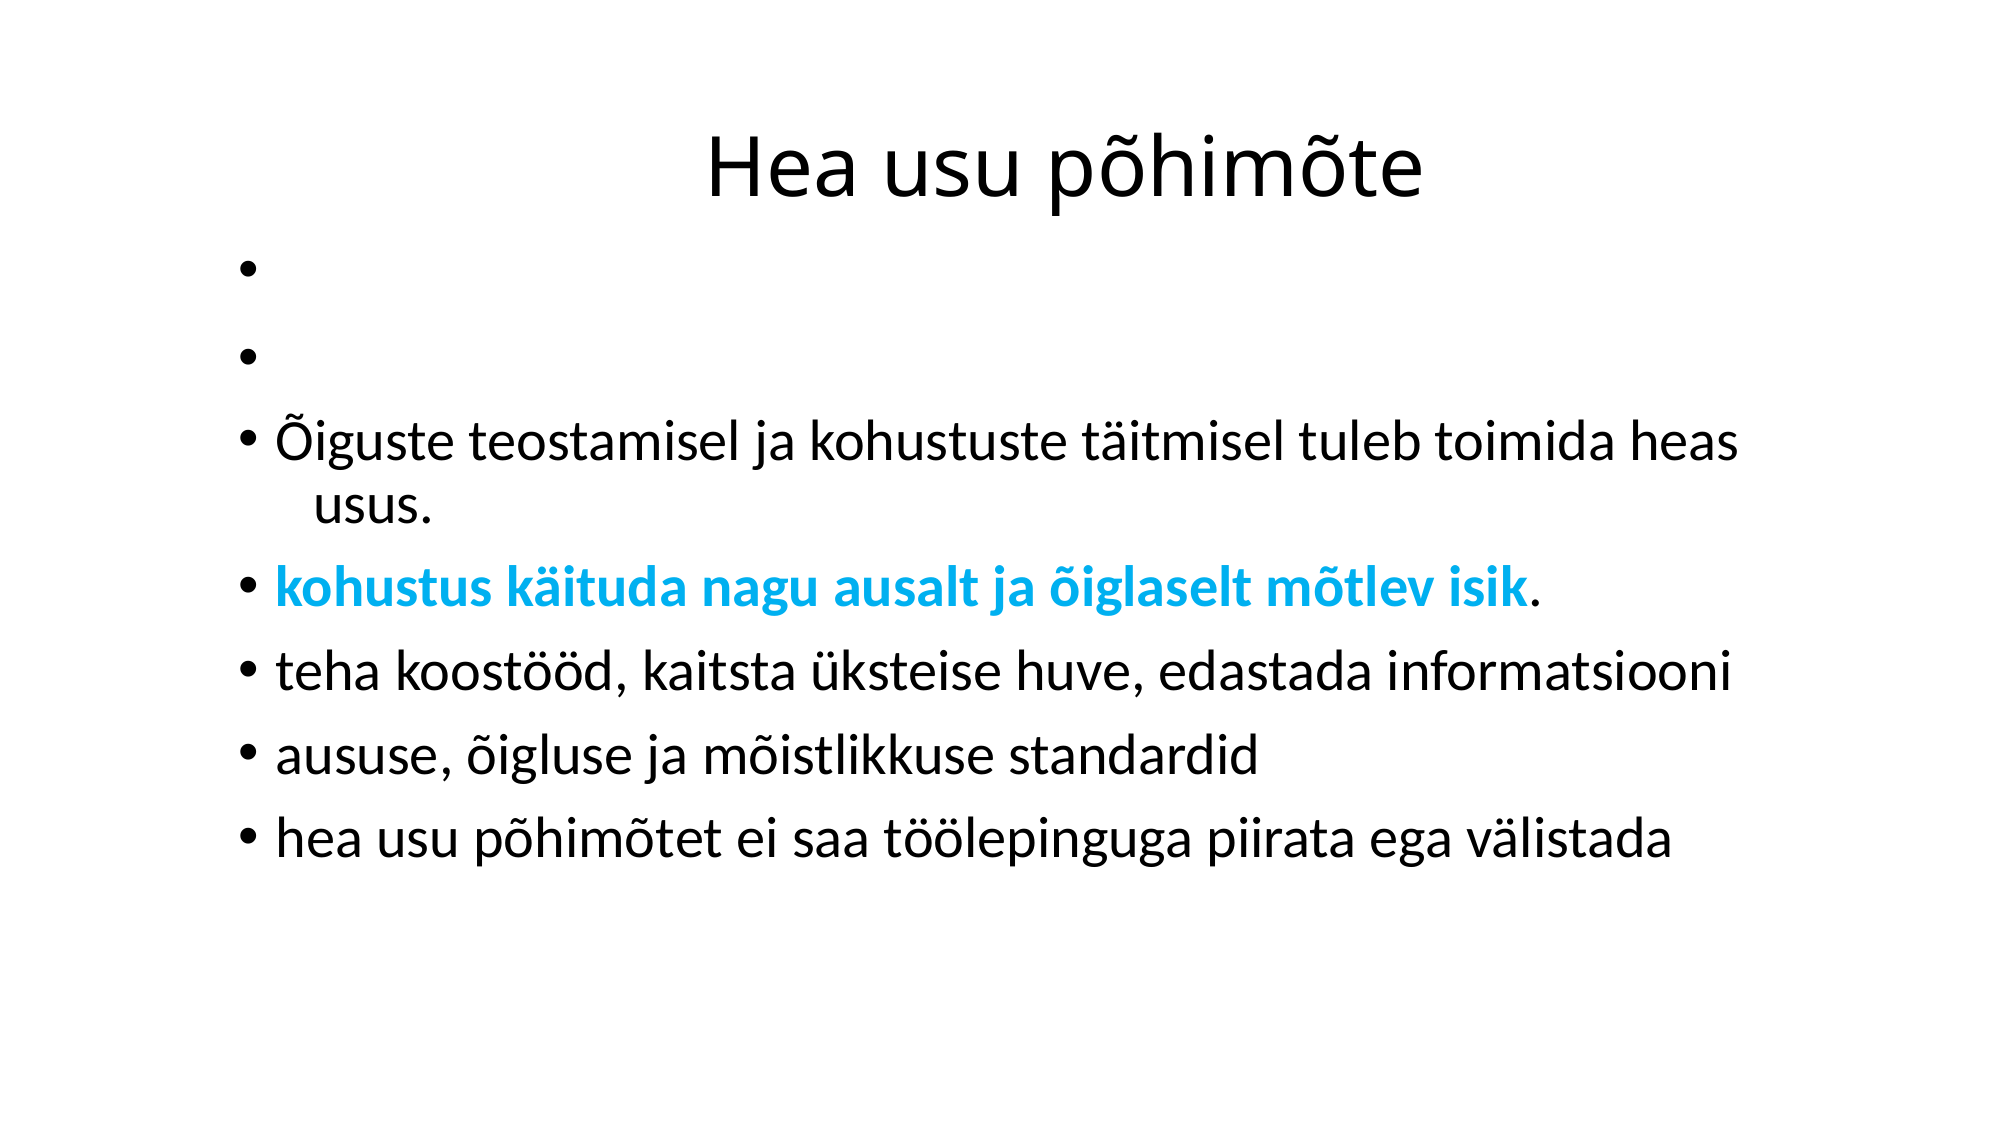

# Hea usu põhimõte
Õiguste teostamisel ja kohustuste täitmisel tuleb toimida heas usus.
kohustus käituda nagu ausalt ja õiglaselt mõtlev isik.
teha koostööd, kaitsta üksteise huve, edastada informatsiooni
aususe, õigluse ja mõistlikkuse standardid
hea usu põhimõtet ei saa töölepinguga piirata ega välistada